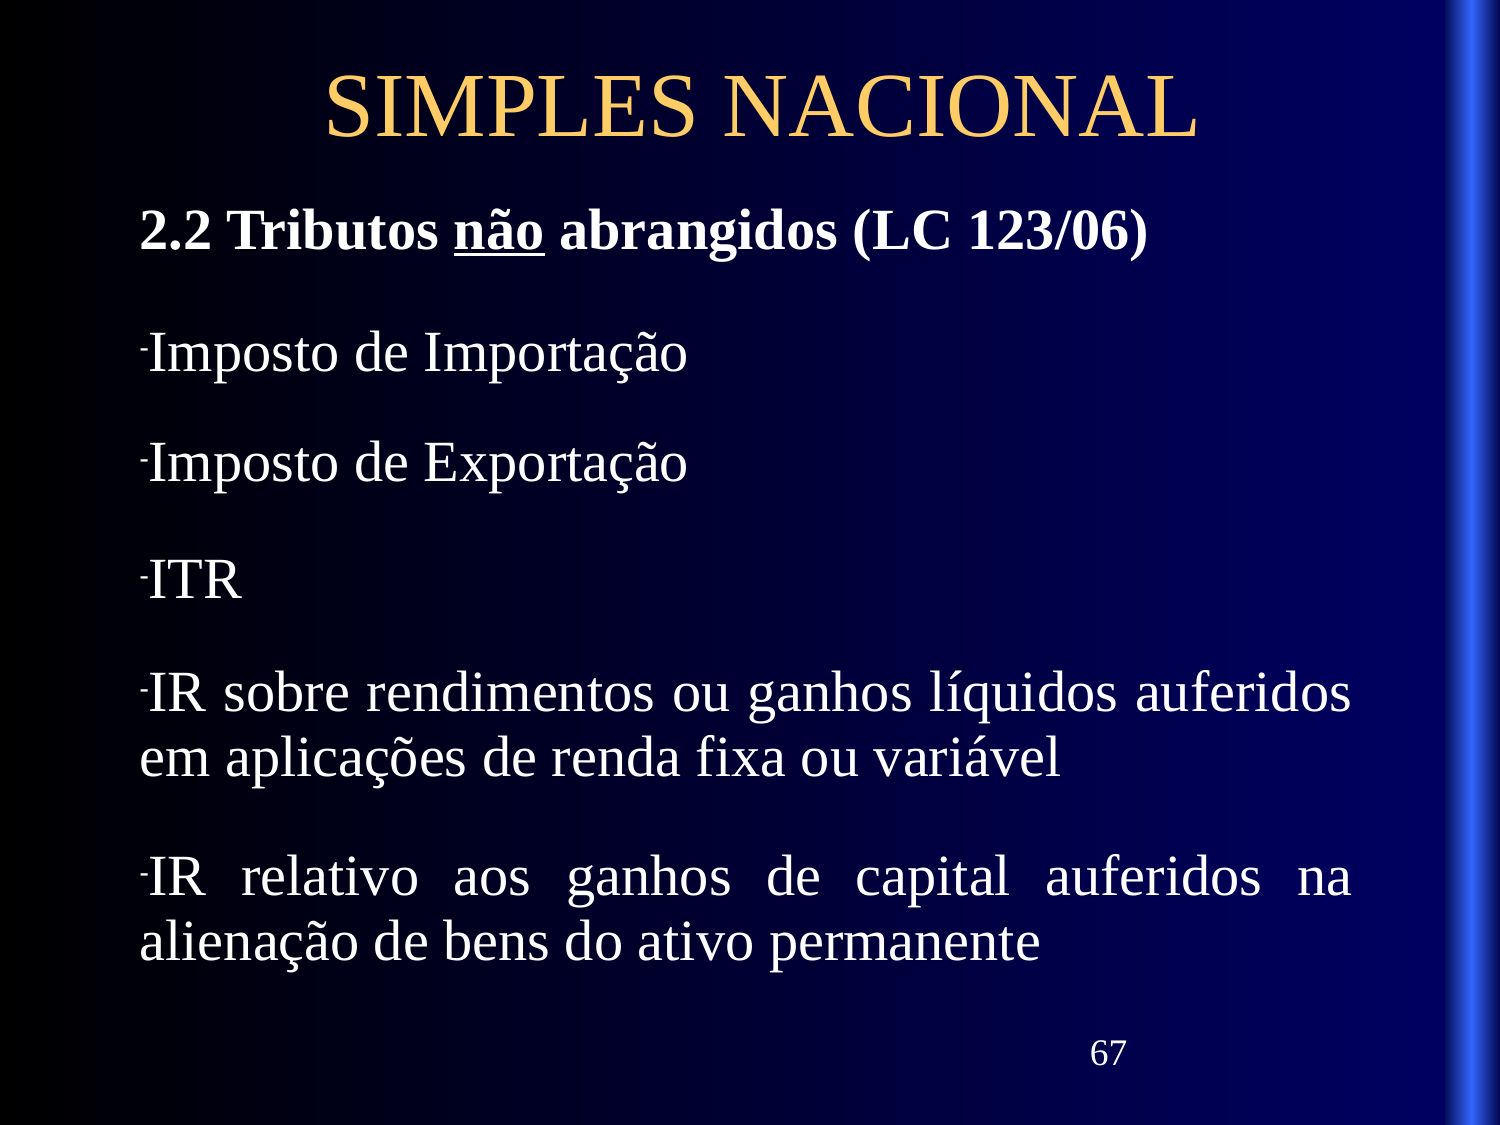

# SIMPLES NACIONAL
2.2 Tributos não abrangidos (LC 123/06)
Imposto de Importação
Imposto de Exportação
ITR
IR sobre rendimentos ou ganhos líquidos auferidos em aplicações de renda fixa ou variável
IR relativo aos ganhos de capital auferidos na alienação de bens do ativo permanente